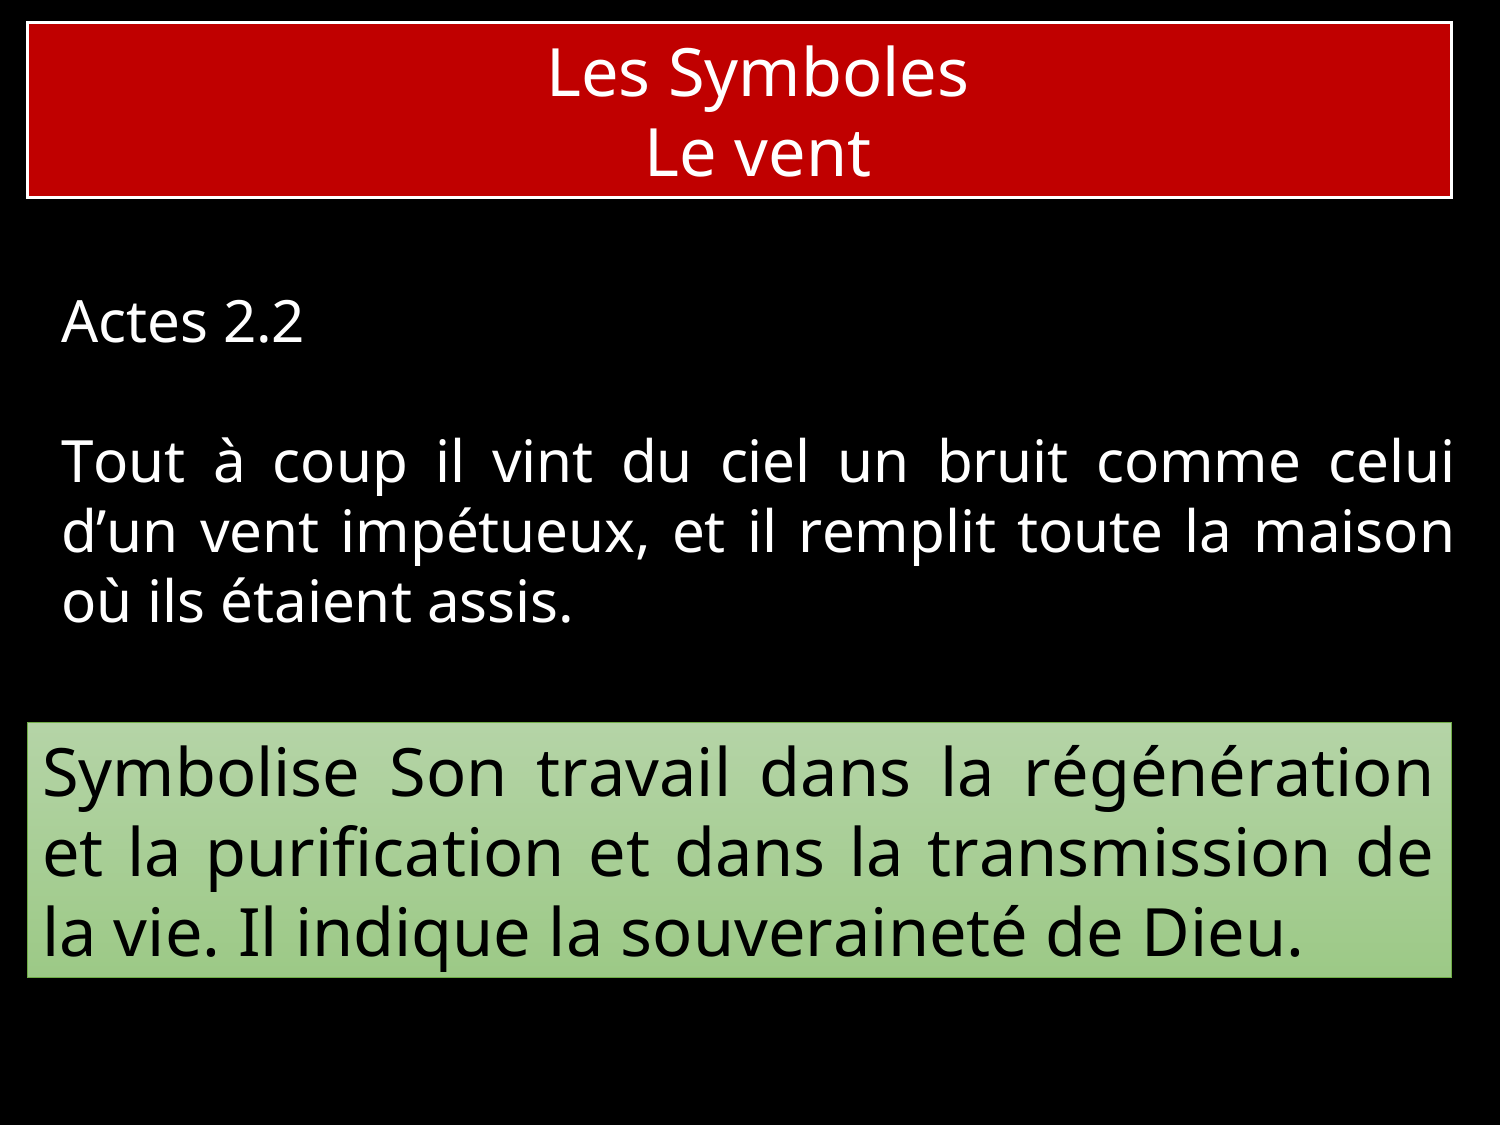

Les Symboles
Le vent
Actes 2.2
Tout à coup il vint du ciel un bruit comme celui d’un vent impétueux, et il remplit toute la maison où ils étaient assis.
Symbolise Son travail dans la régénération et la purification et dans la transmission de la vie. Il indique la souveraineté de Dieu.